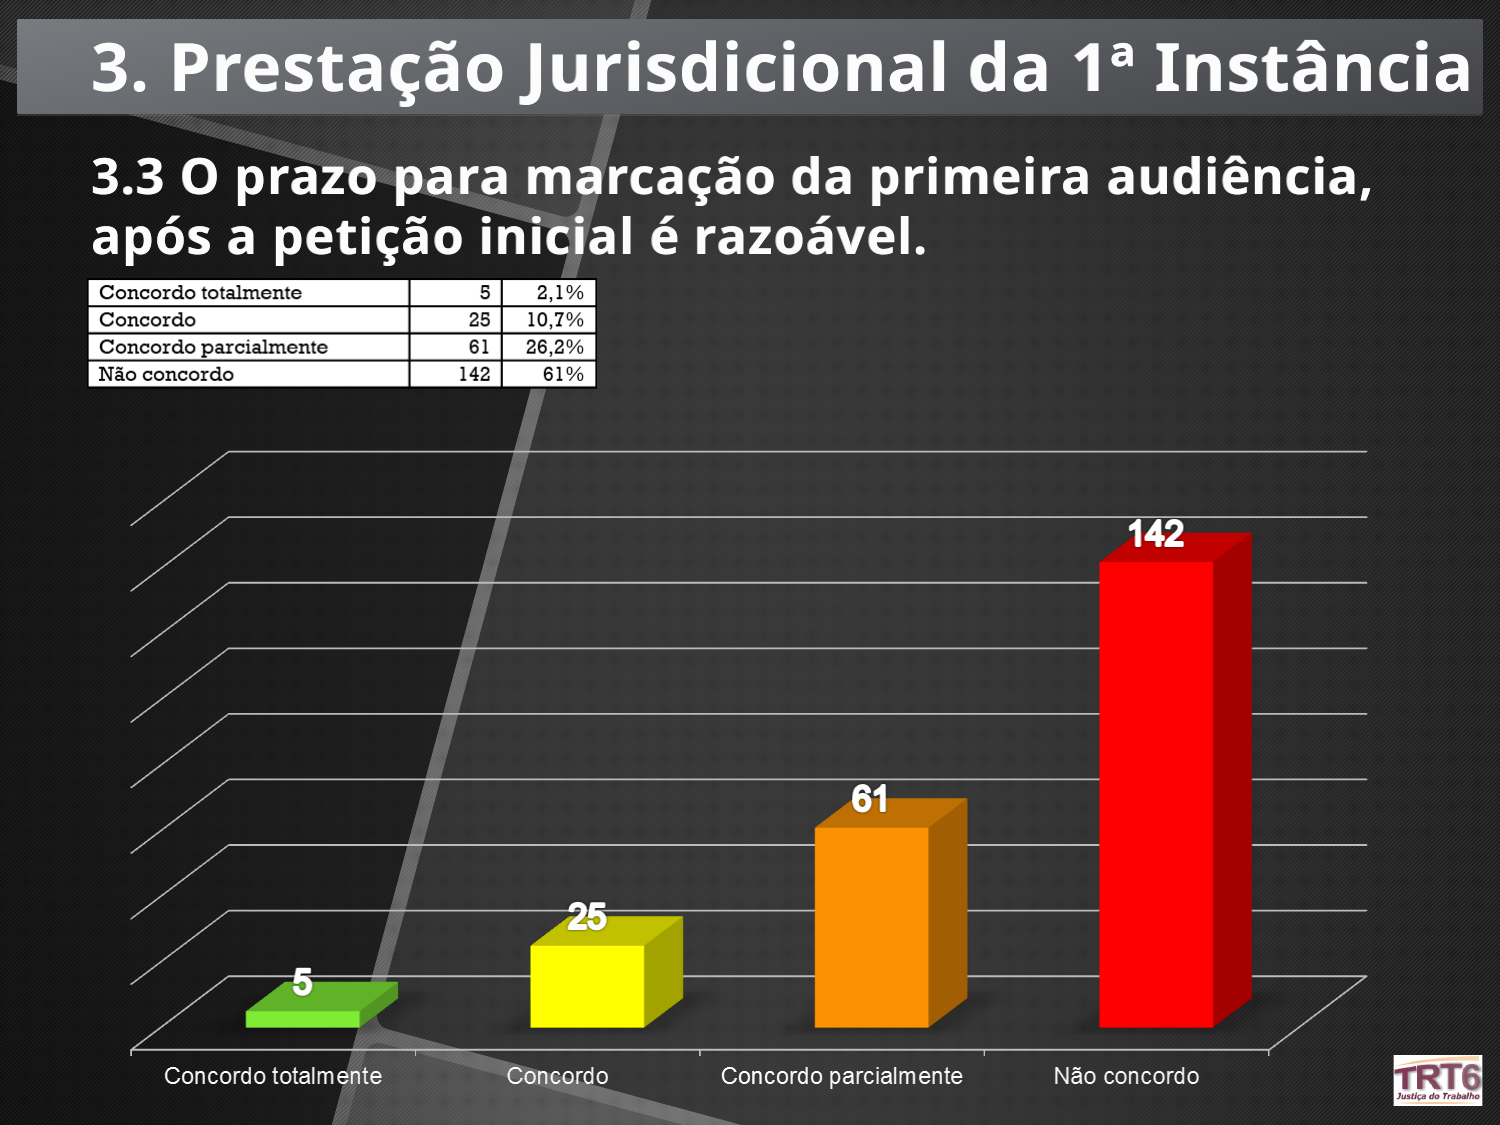

3. Prestação Jurisdicional da 1ª Instância
3.3 O prazo para marcação da primeira audiência, após a petição inicial é razoável.